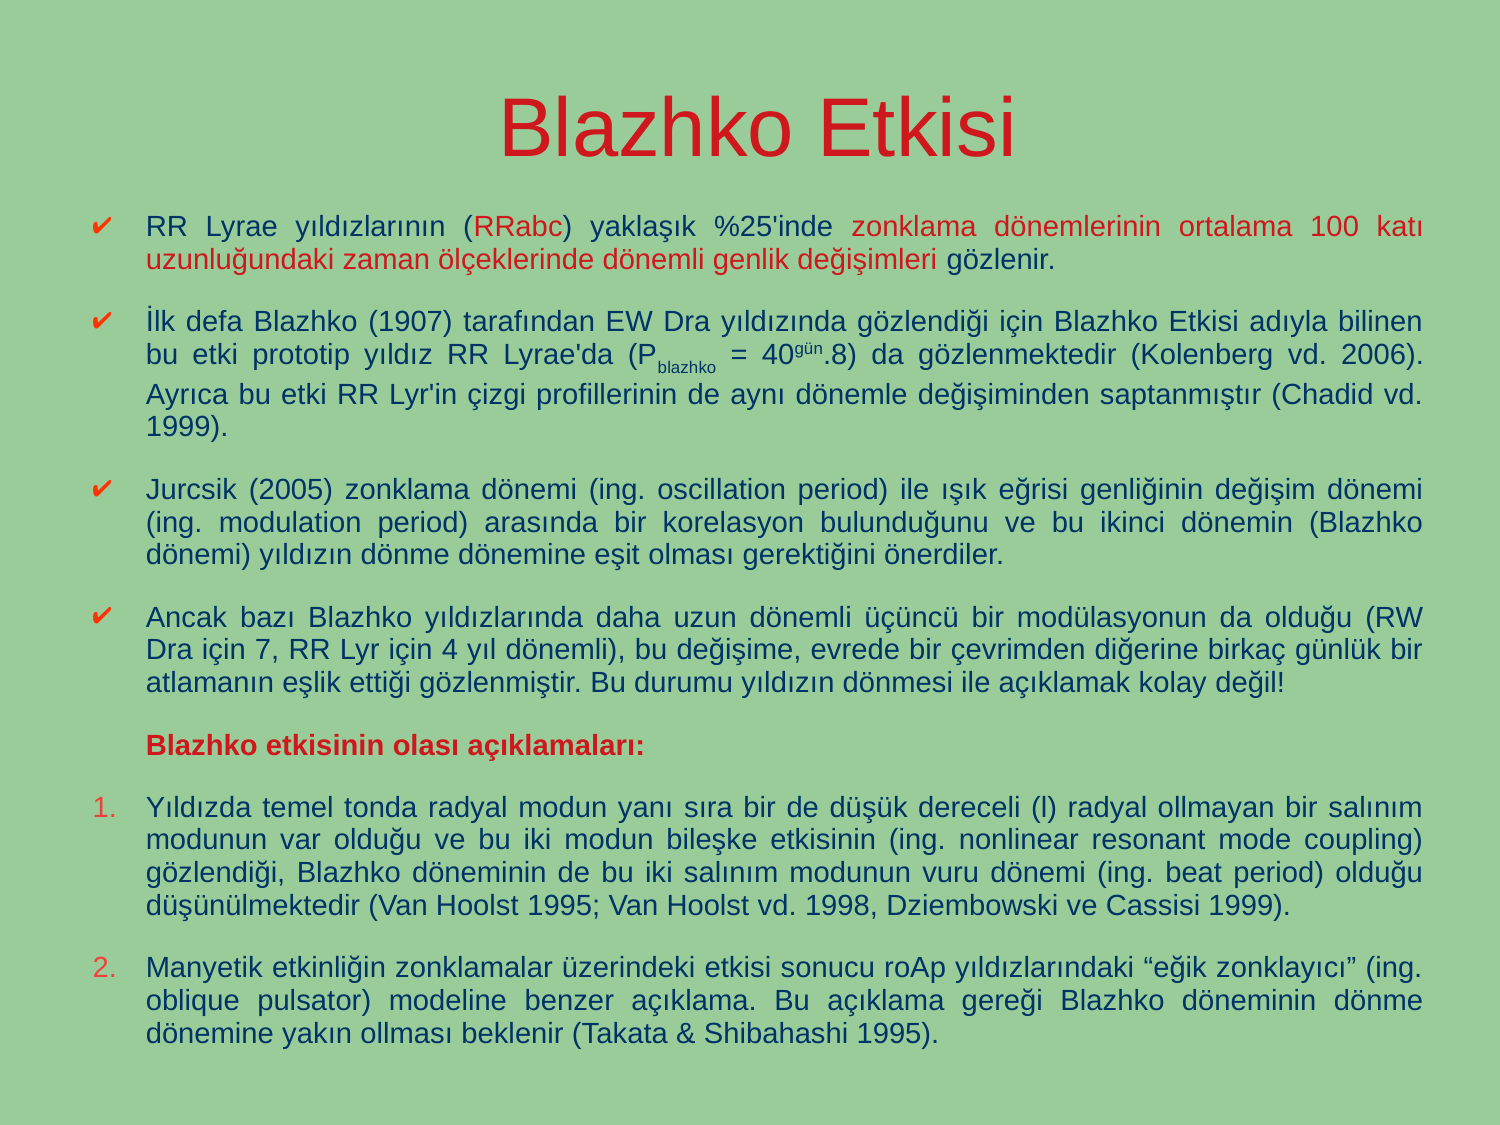

# Blazhko Etkisi
RR Lyrae yıldızlarının (RRabc) yaklaşık %25'inde zonklama dönemlerinin ortalama 100 katı uzunluğundaki zaman ölçeklerinde dönemli genlik değişimleri gözlenir.
İlk defa Blazhko (1907) tarafından EW Dra yıldızında gözlendiği için Blazhko Etkisi adıyla bilinen bu etki prototip yıldız RR Lyrae'da (Pblazhko = 40gün.8) da gözlenmektedir (Kolenberg vd. 2006). Ayrıca bu etki RR Lyr'in çizgi profillerinin de aynı dönemle değişiminden saptanmıştır (Chadid vd. 1999).
Jurcsik (2005) zonklama dönemi (ing. oscillation period) ile ışık eğrisi genliğinin değişim dönemi (ing. modulation period) arasında bir korelasyon bulunduğunu ve bu ikinci dönemin (Blazhko dönemi) yıldızın dönme dönemine eşit olması gerektiğini önerdiler.
Ancak bazı Blazhko yıldızlarında daha uzun dönemli üçüncü bir modülasyonun da olduğu (RW Dra için 7, RR Lyr için 4 yıl dönemli), bu değişime, evrede bir çevrimden diğerine birkaç günlük bir atlamanın eşlik ettiği gözlenmiştir. Bu durumu yıldızın dönmesi ile açıklamak kolay değil!
Blazhko etkisinin olası açıklamaları:
Yıldızda temel tonda radyal modun yanı sıra bir de düşük dereceli (l) radyal ollmayan bir salınım modunun var olduğu ve bu iki modun bileşke etkisinin (ing. nonlinear resonant mode coupling) gözlendiği, Blazhko döneminin de bu iki salınım modunun vuru dönemi (ing. beat period) olduğu düşünülmektedir (Van Hoolst 1995; Van Hoolst vd. 1998, Dziembowski ve Cassisi 1999).
Manyetik etkinliğin zonklamalar üzerindeki etkisi sonucu roAp yıldızlarındaki “eğik zonklayıcı” (ing. oblique pulsator) modeline benzer açıklama. Bu açıklama gereği Blazhko döneminin dönme dönemine yakın ollması beklenir (Takata & Shibahashi 1995).